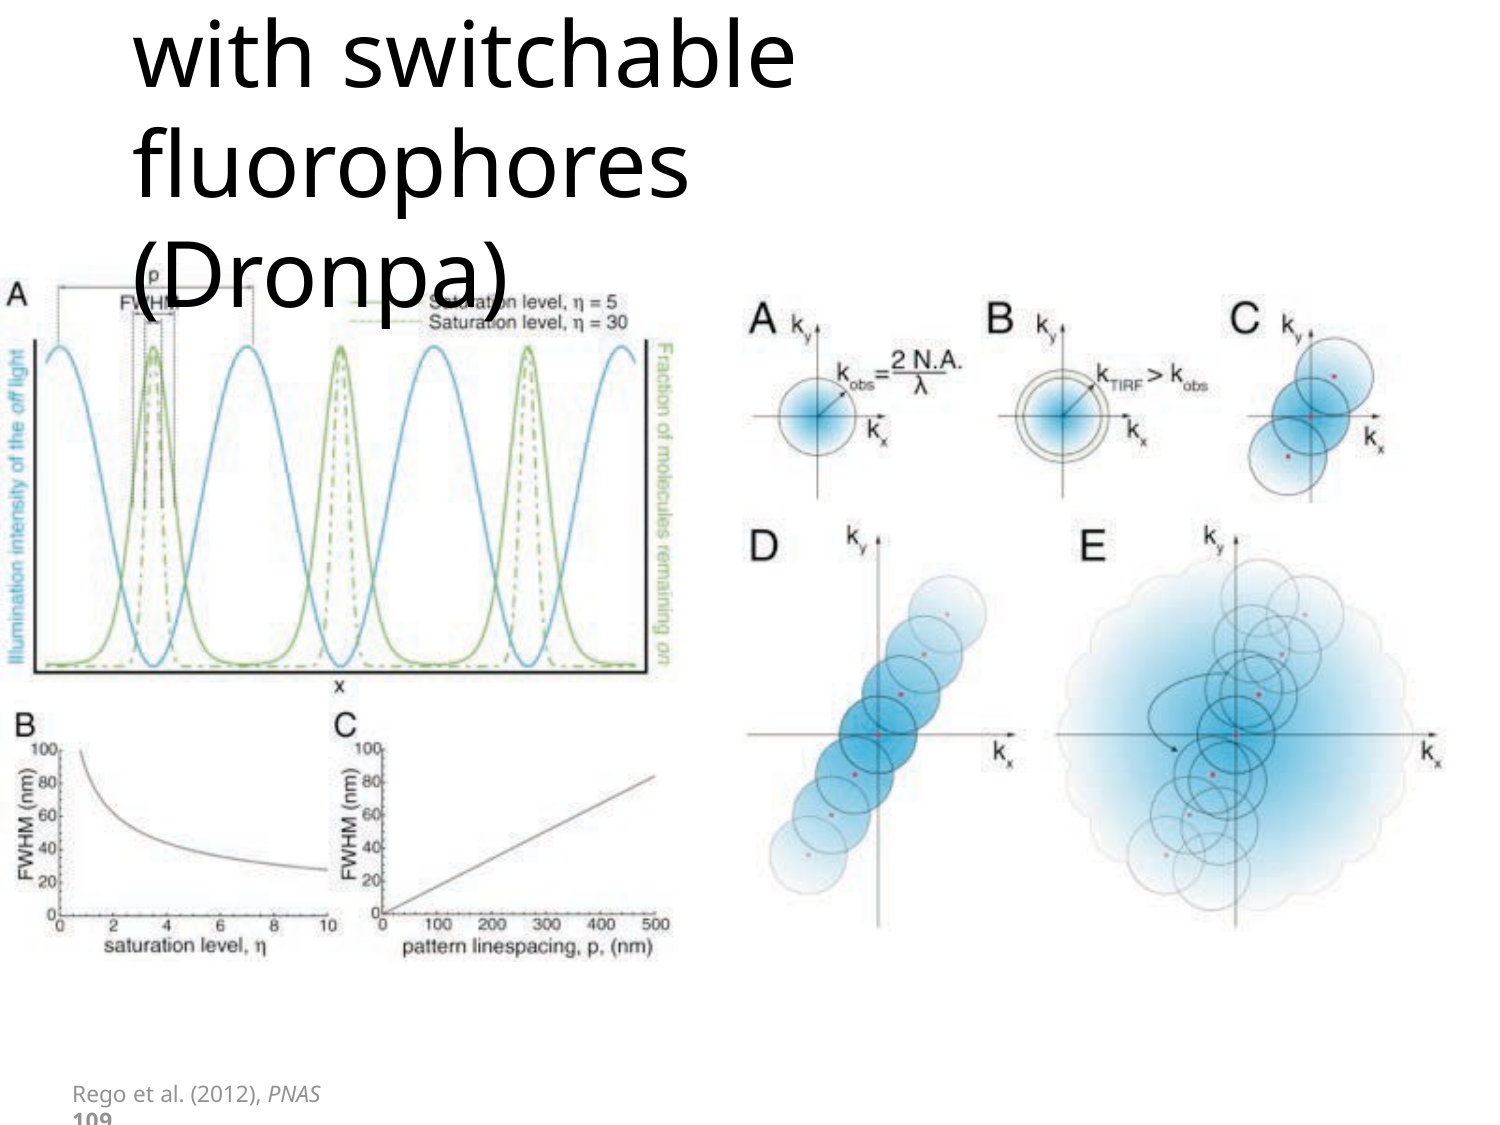

# Non linear SIM with switchable fluorophores (Dronpa)
Rego et al. (2012), PNAS 109